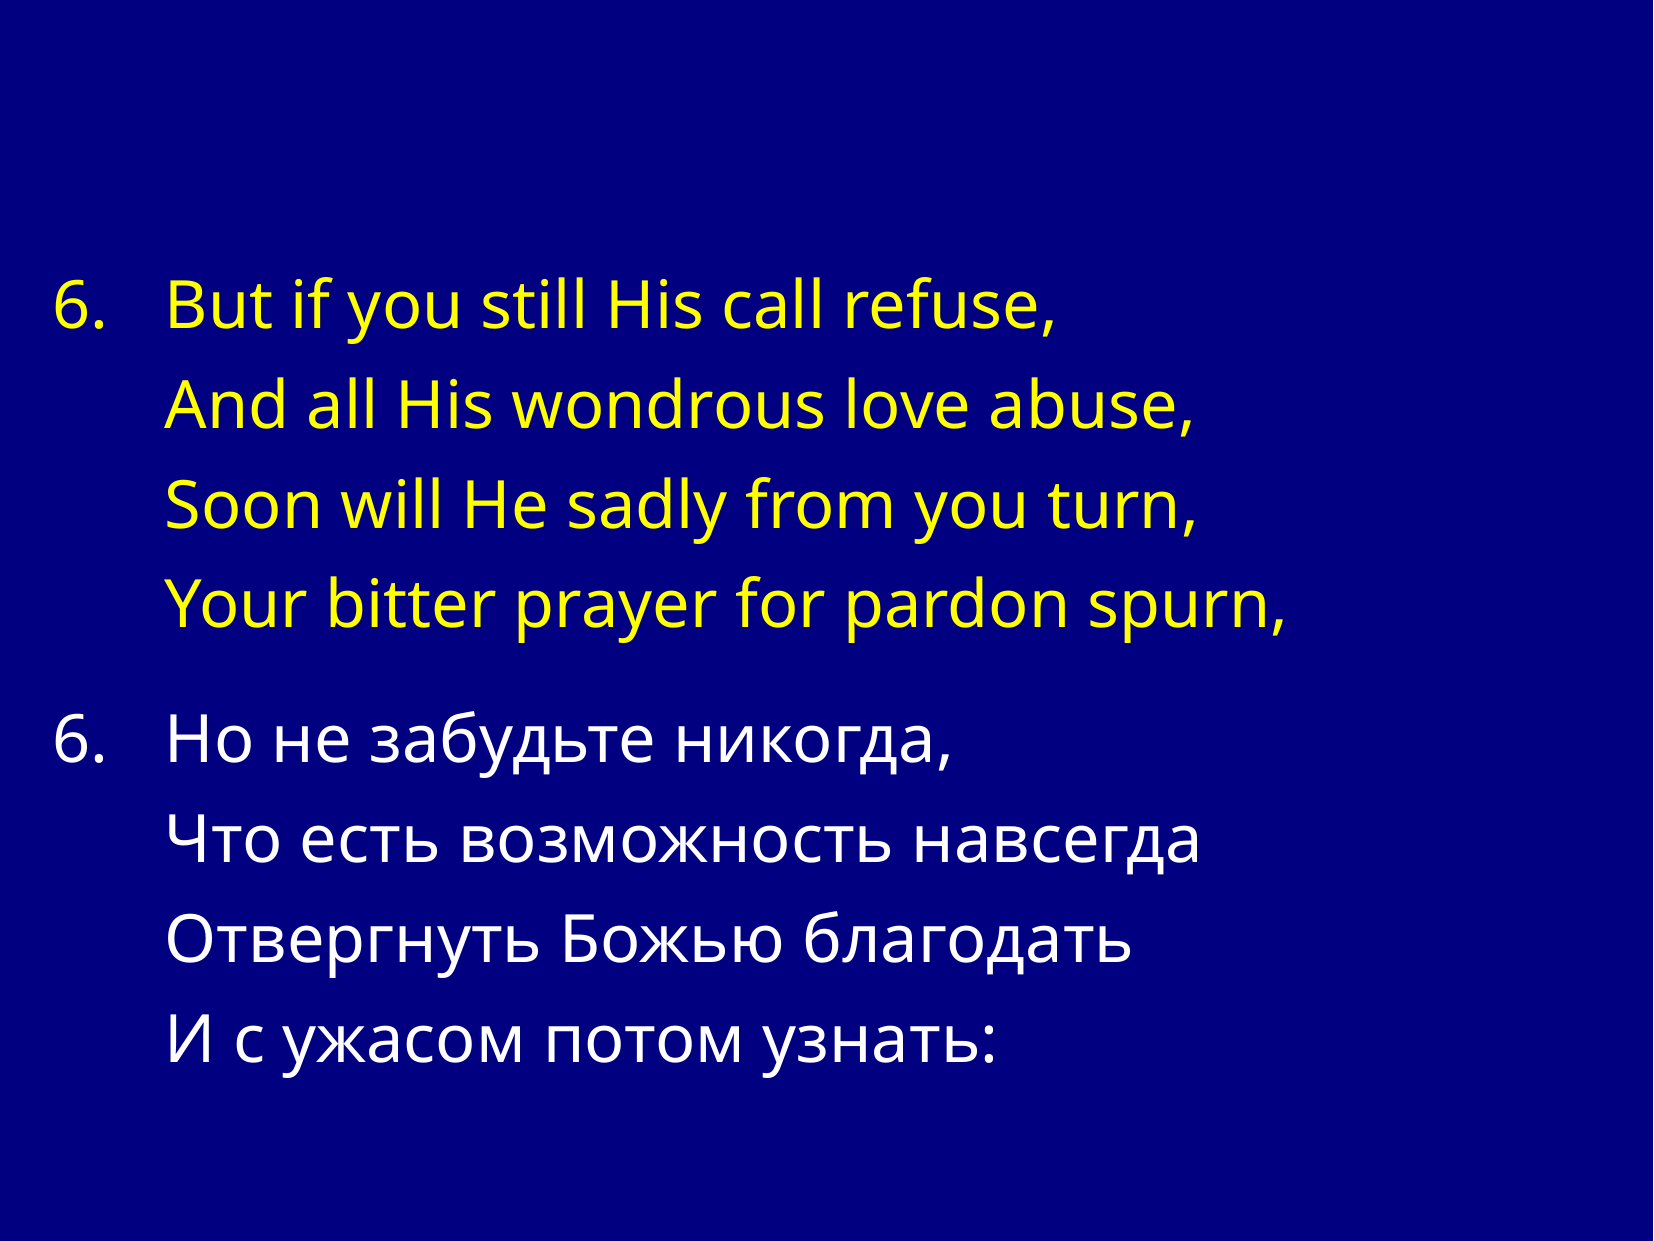

6.	But if you still His call refuse,
	And all His wondrous love abuse,
	Soon will He sadly from you turn,
	Your bitter prayer for pardon spurn,
6.	Но не забудьте никогда,
	Что есть возможность навсегда
	Отвергнуть Божью благодать
	И с ужасом потом узнать: